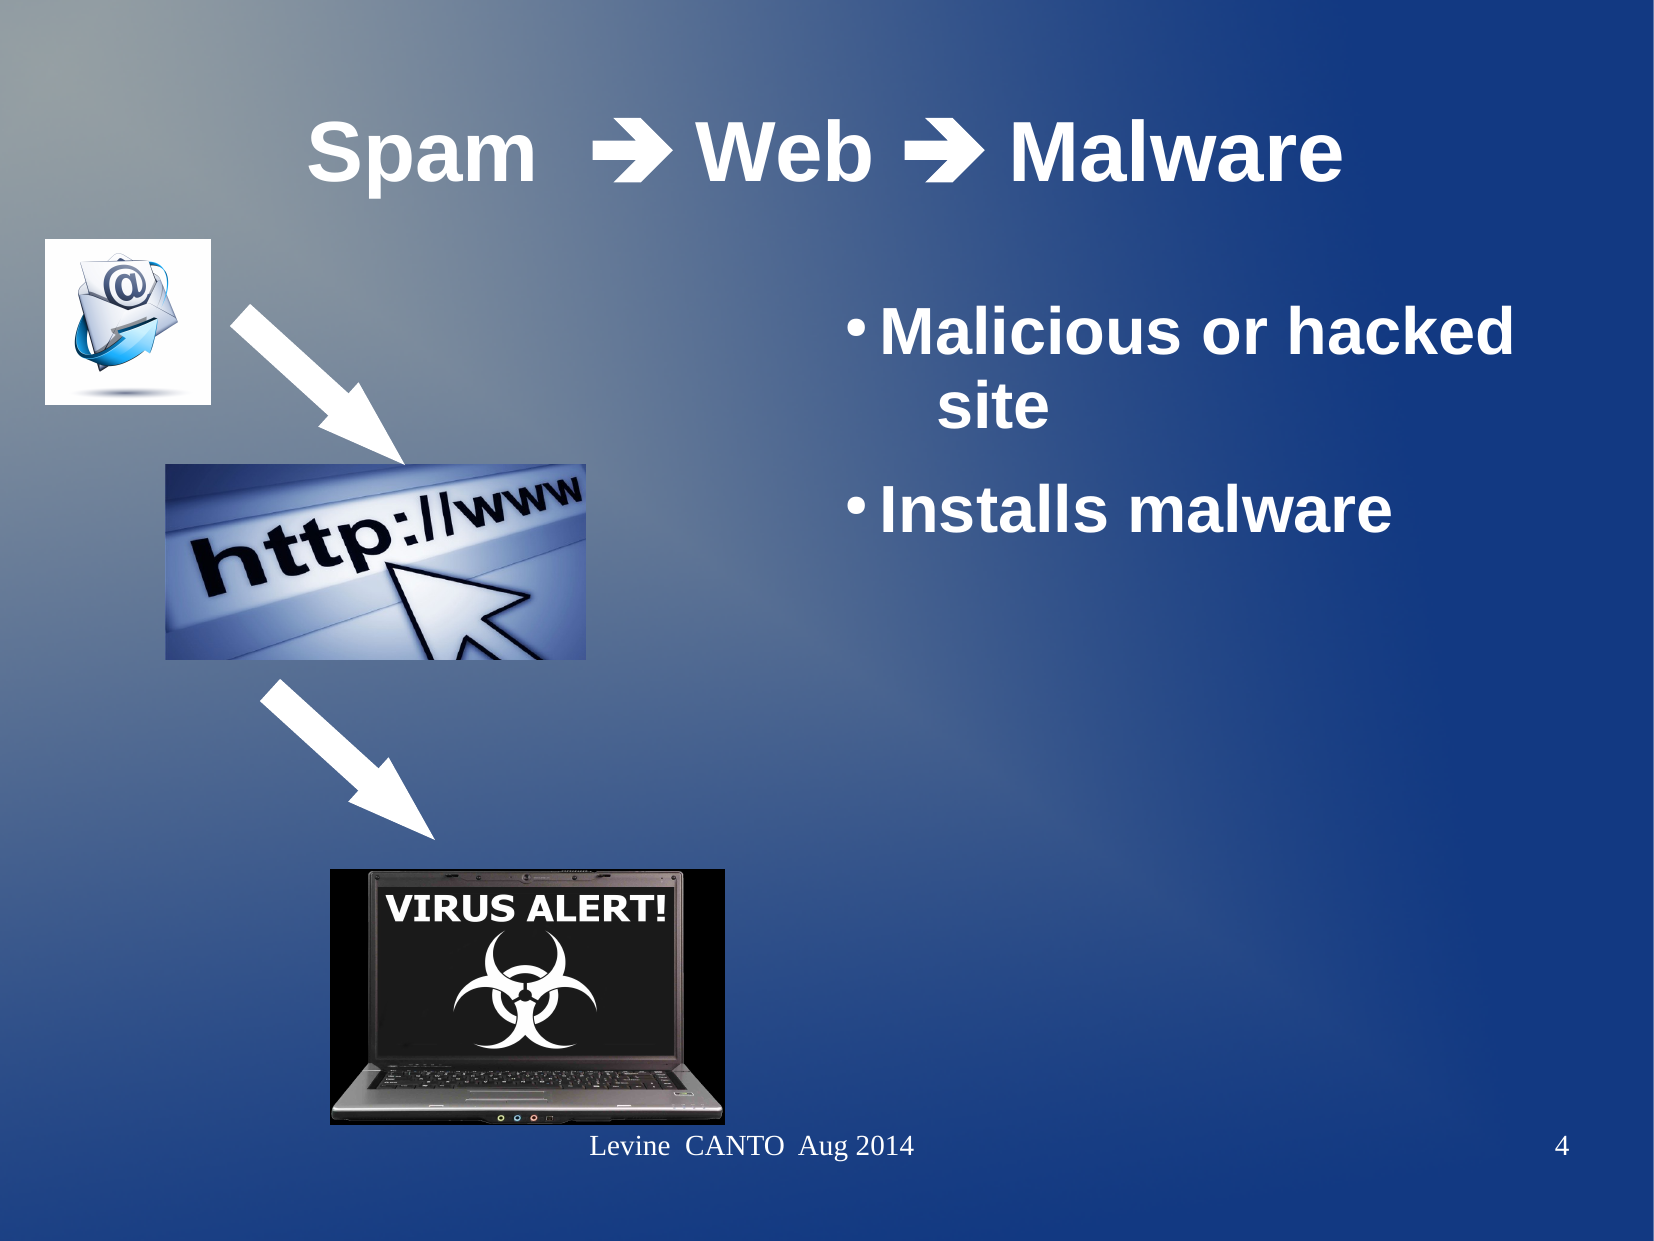

# Spam  Web  Malware
Malicious or hacked site
Installs malware
Levine CANTO Aug 2014
4